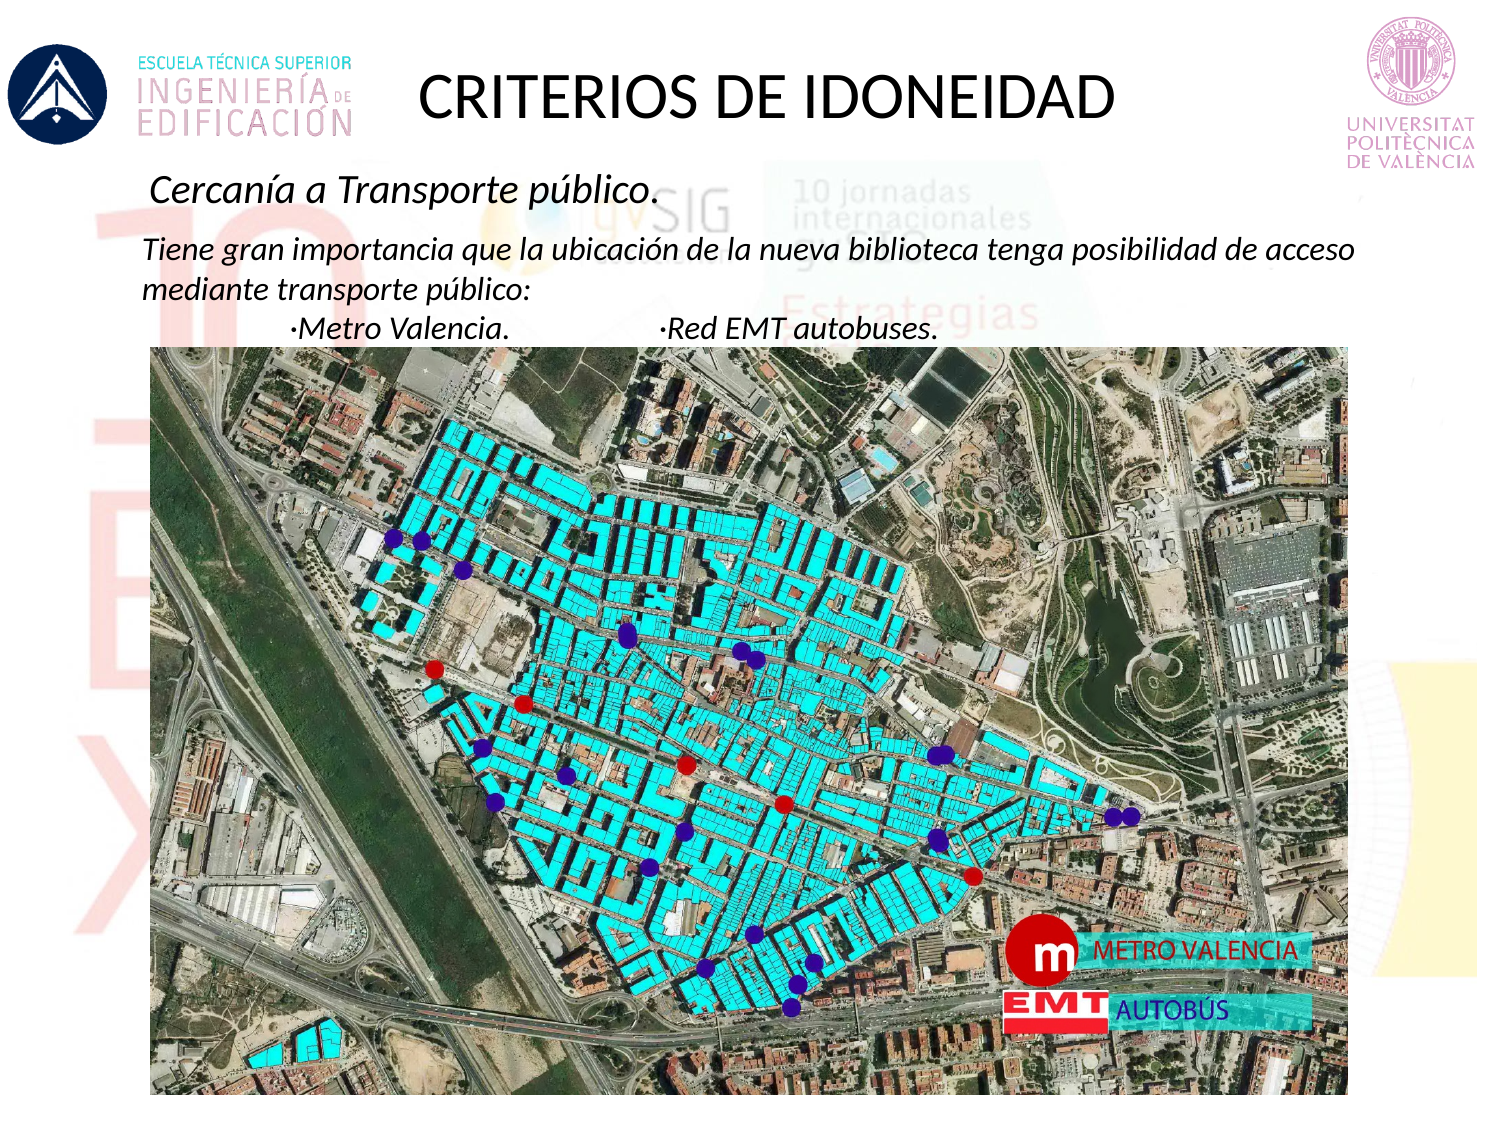

CRITERIOS DE IDONEIDAD
#
	 Cercanía a Transporte público.
Tiene gran importancia que la ubicación de la nueva biblioteca tenga posibilidad de acceso mediante transporte público:
		·Metro Valencia.		·Red EMT autobuses.